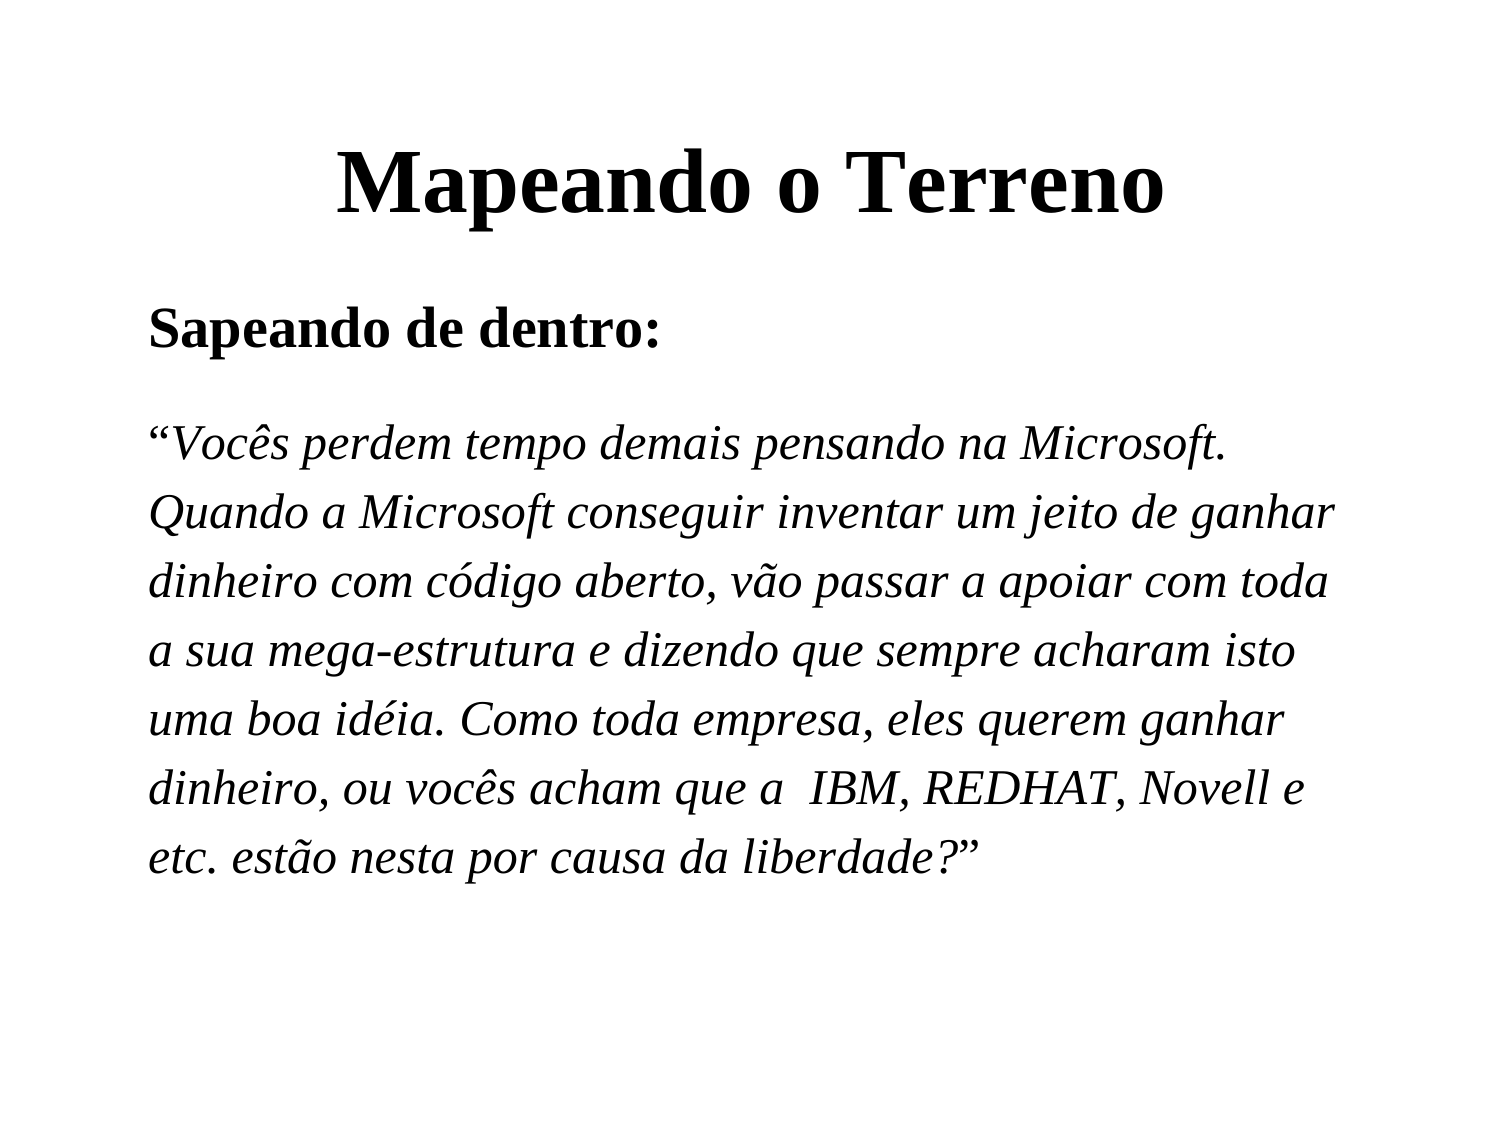

# Mapeando o Terreno
Sapeando de dentro:
“Vocês perdem tempo demais pensando na Microsoft. Quando a Microsoft conseguir inventar um jeito de ganhar dinheiro com código aberto, vão passar a apoiar com toda a sua mega-estrutura e dizendo que sempre acharam isto uma boa idéia. Como toda empresa, eles querem ganhar dinheiro, ou vocês acham que a IBM, REDHAT, Novell e etc. estão nesta por causa da liberdade?”